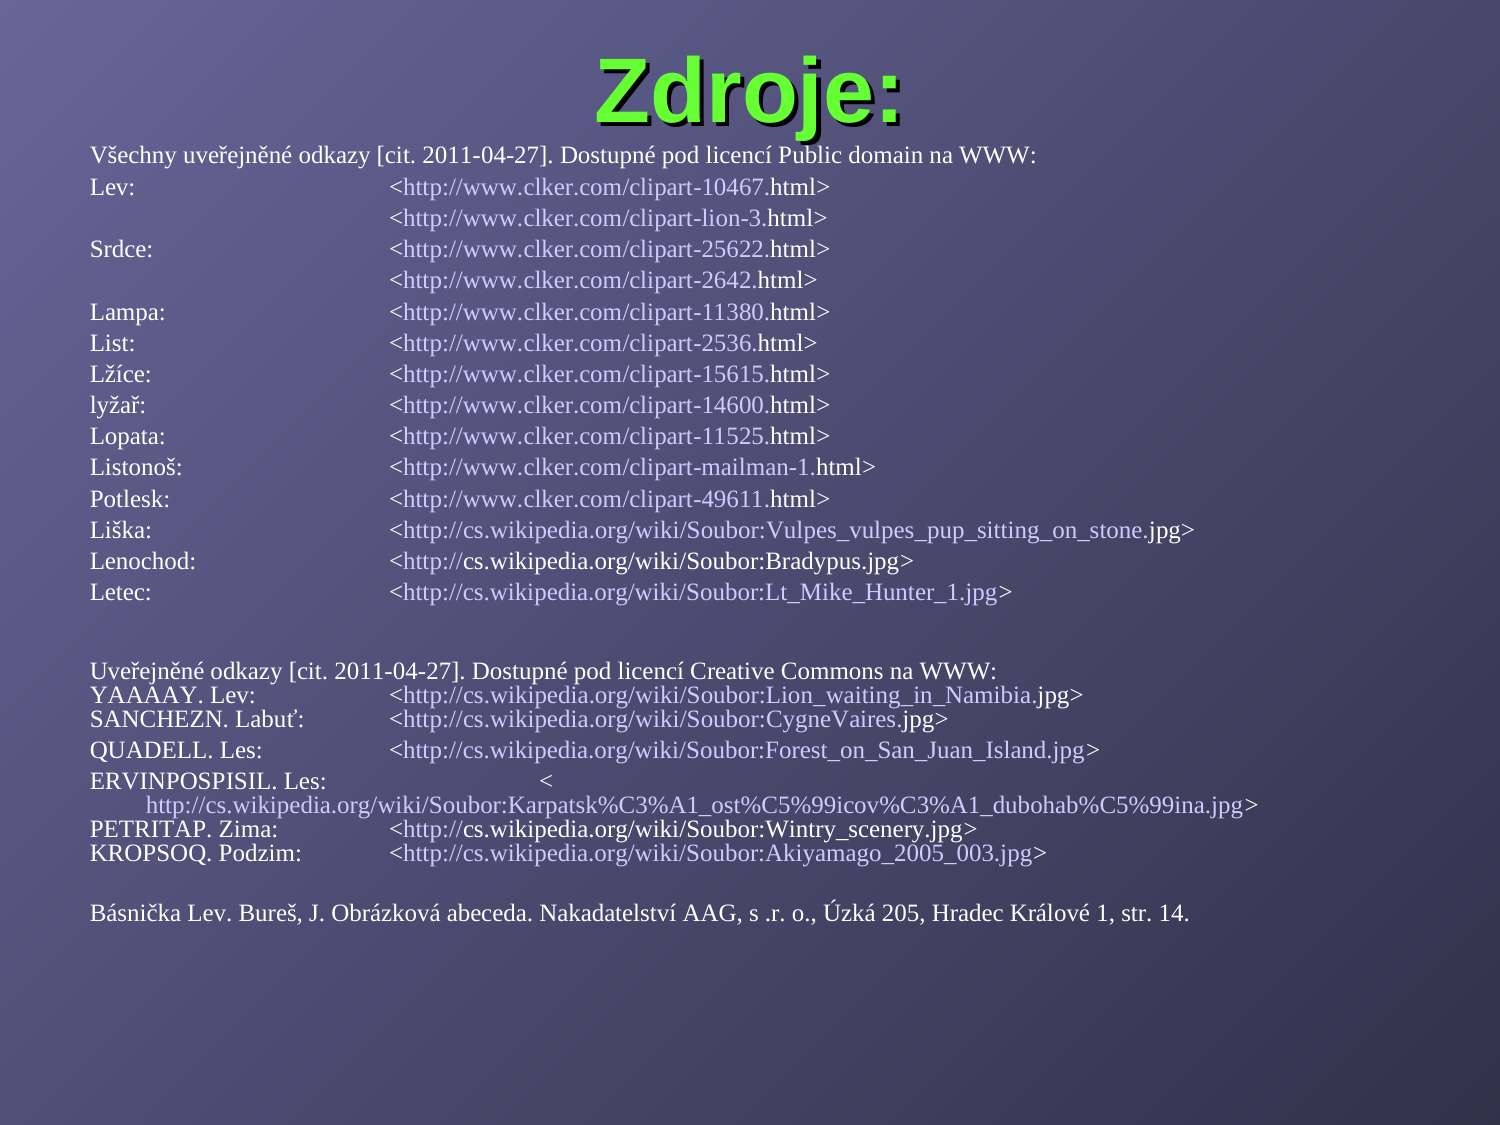

# Zdroje:
Všechny uveřejněné odkazy [cit. 2011-04-27]. Dostupné pod licencí Public domain na WWW:
Lev: 		<http://www.clker.com/clipart-10467.html>
 		<http://www.clker.com/clipart-lion-3.html>
Srdce: 		<http://www.clker.com/clipart-25622.html>
 		<http://www.clker.com/clipart-2642.html>
Lampa: 		<http://www.clker.com/clipart-11380.html>
List: 		<http://www.clker.com/clipart-2536.html>
Lžíce: 		<http://www.clker.com/clipart-15615.html>
lyžař: 		<http://www.clker.com/clipart-14600.html>
Lopata: 		<http://www.clker.com/clipart-11525.html>
Listonoš:		<http://www.clker.com/clipart-mailman-1.html>
Potlesk: 		<http://www.clker.com/clipart-49611.html>
Liška: 		<http://cs.wikipedia.org/wiki/Soubor:Vulpes_vulpes_pup_sitting_on_stone.jpg>
Lenochod: 		<http://cs.wikipedia.org/wiki/Soubor:Bradypus.jpg>
Letec: 		<http://cs.wikipedia.org/wiki/Soubor:Lt_Mike_Hunter_1.jpg>
Uveřejněné odkazy [cit. 2011-04-27]. Dostupné pod licencí Creative Commons na WWW:
YAAAAY. Lev: 	<http://cs.wikipedia.org/wiki/Soubor:Lion_waiting_in_Namibia.jpg>
SANCHEZN. Labuť: 	<http://cs.wikipedia.org/wiki/Soubor:CygneVaires.jpg>
QUADELL. Les: 	<http://cs.wikipedia.org/wiki/Soubor:Forest_on_San_Juan_Island.jpg>
ERVINPOSPISIL. Les:		<http://cs.wikipedia.org/wiki/Soubor:Karpatsk%C3%A1_ost%C5%99icov%C3%A1_dubohab%C5%99ina.jpg>
PETRITAP. Zima: 	<http://cs.wikipedia.org/wiki/Soubor:Wintry_scenery.jpg>
KROPSOQ. Podzim: 	<http://cs.wikipedia.org/wiki/Soubor:Akiyamago_2005_003.jpg>
Básnička Lev. Bureš, J. Obrázková abeceda. Nakadatelství AAG, s .r. o., Úzká 205, Hradec Králové 1, str. 14.